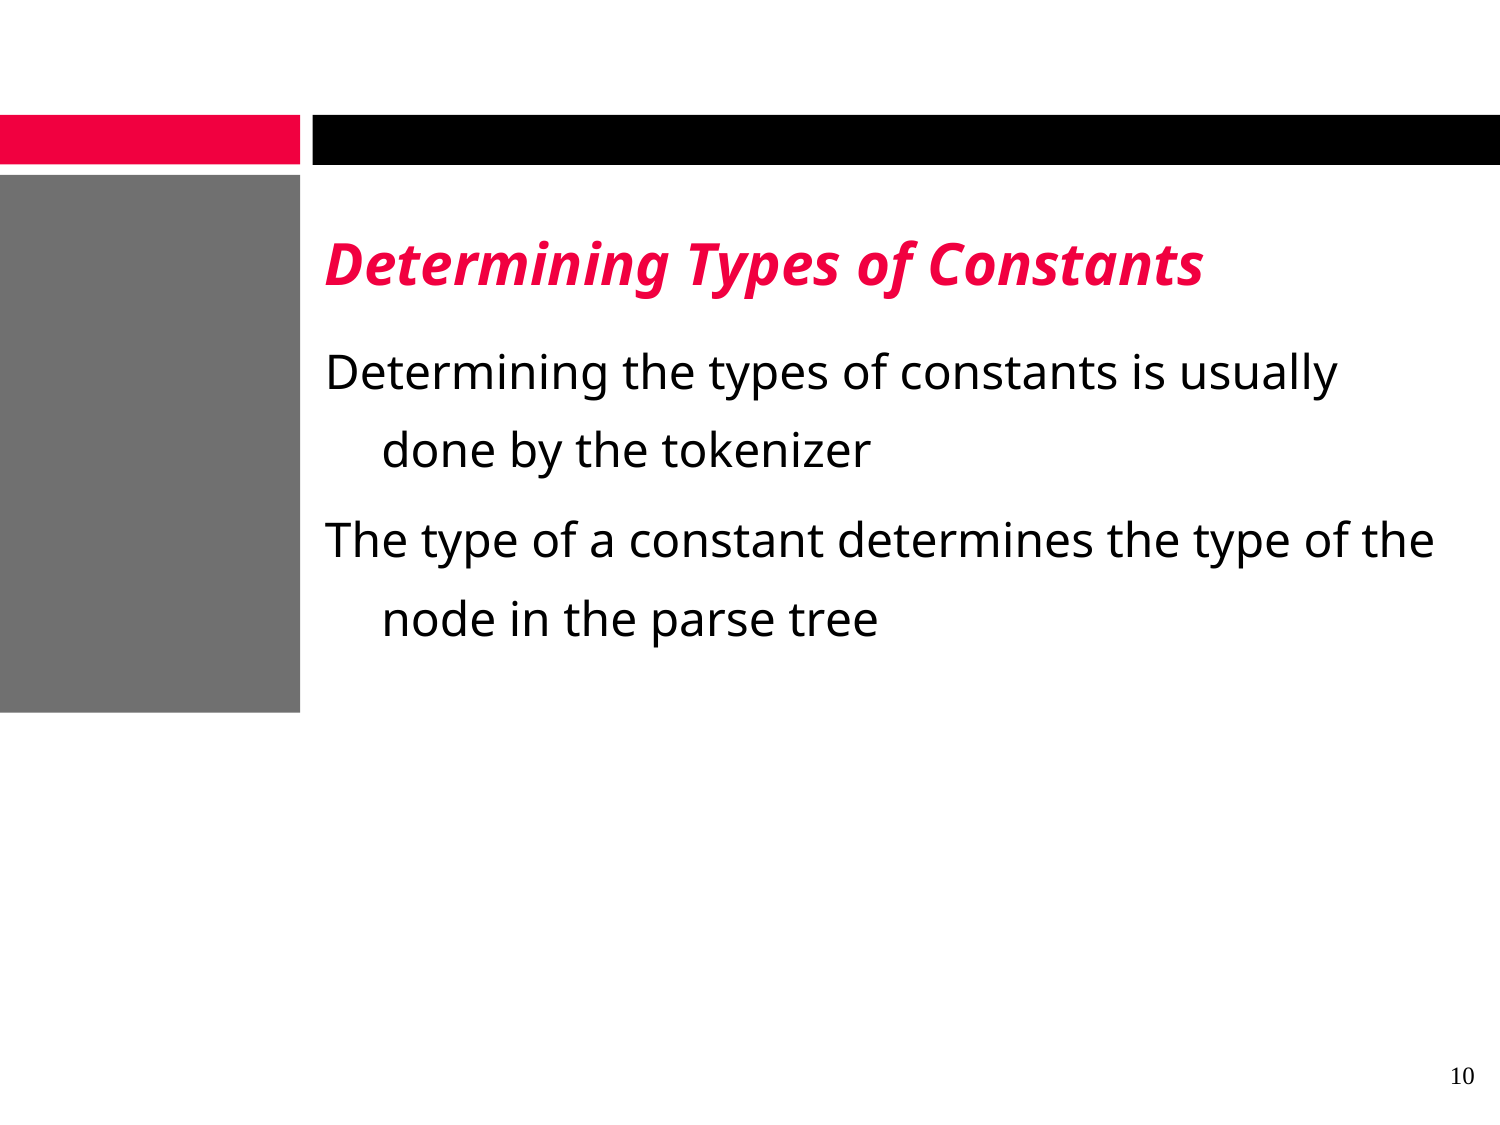

# Determining Types of Constants
Determining the types of constants is usually done by the tokenizer
The type of a constant determines the type of the node in the parse tree
10